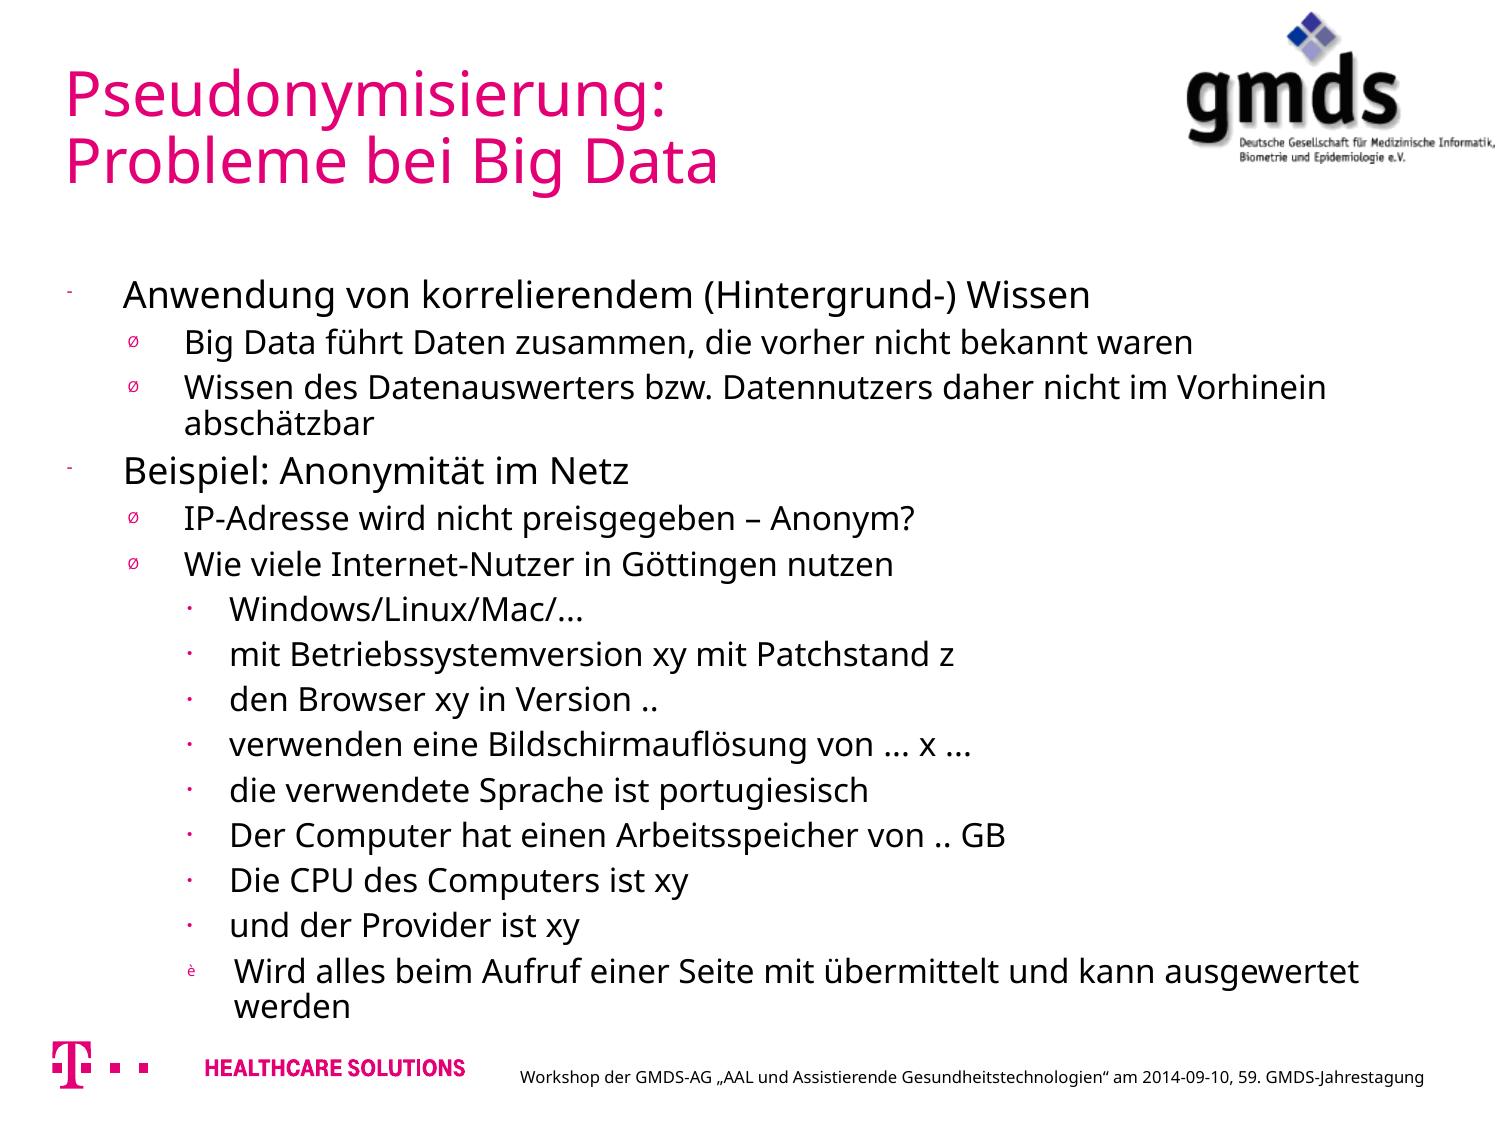

# Pseudonymisierung: Probleme bei Big Data
Anwendung von korrelierendem (Hintergrund-) Wissen
Big Data führt Daten zusammen, die vorher nicht bekannt waren
Wissen des Datenauswerters bzw. Datennutzers daher nicht im Vorhinein abschätzbar
Beispiel: Anonymität im Netz
IP-Adresse wird nicht preisgegeben – Anonym?
Wie viele Internet-Nutzer in Göttingen nutzen
Windows/Linux/Mac/...
mit Betriebssystemversion xy mit Patchstand z
den Browser xy in Version ..
verwenden eine Bildschirmauflösung von ... x ...
die verwendete Sprache ist portugiesisch
Der Computer hat einen Arbeitsspeicher von .. GB
Die CPU des Computers ist xy
und der Provider ist xy
Wird alles beim Aufruf einer Seite mit übermittelt und kann ausgewertet werden
Workshop der GMDS-AG „AAL und Assistierende Gesundheitstechnologien“ am 2014-09-10, 59. GMDS-Jahrestagung